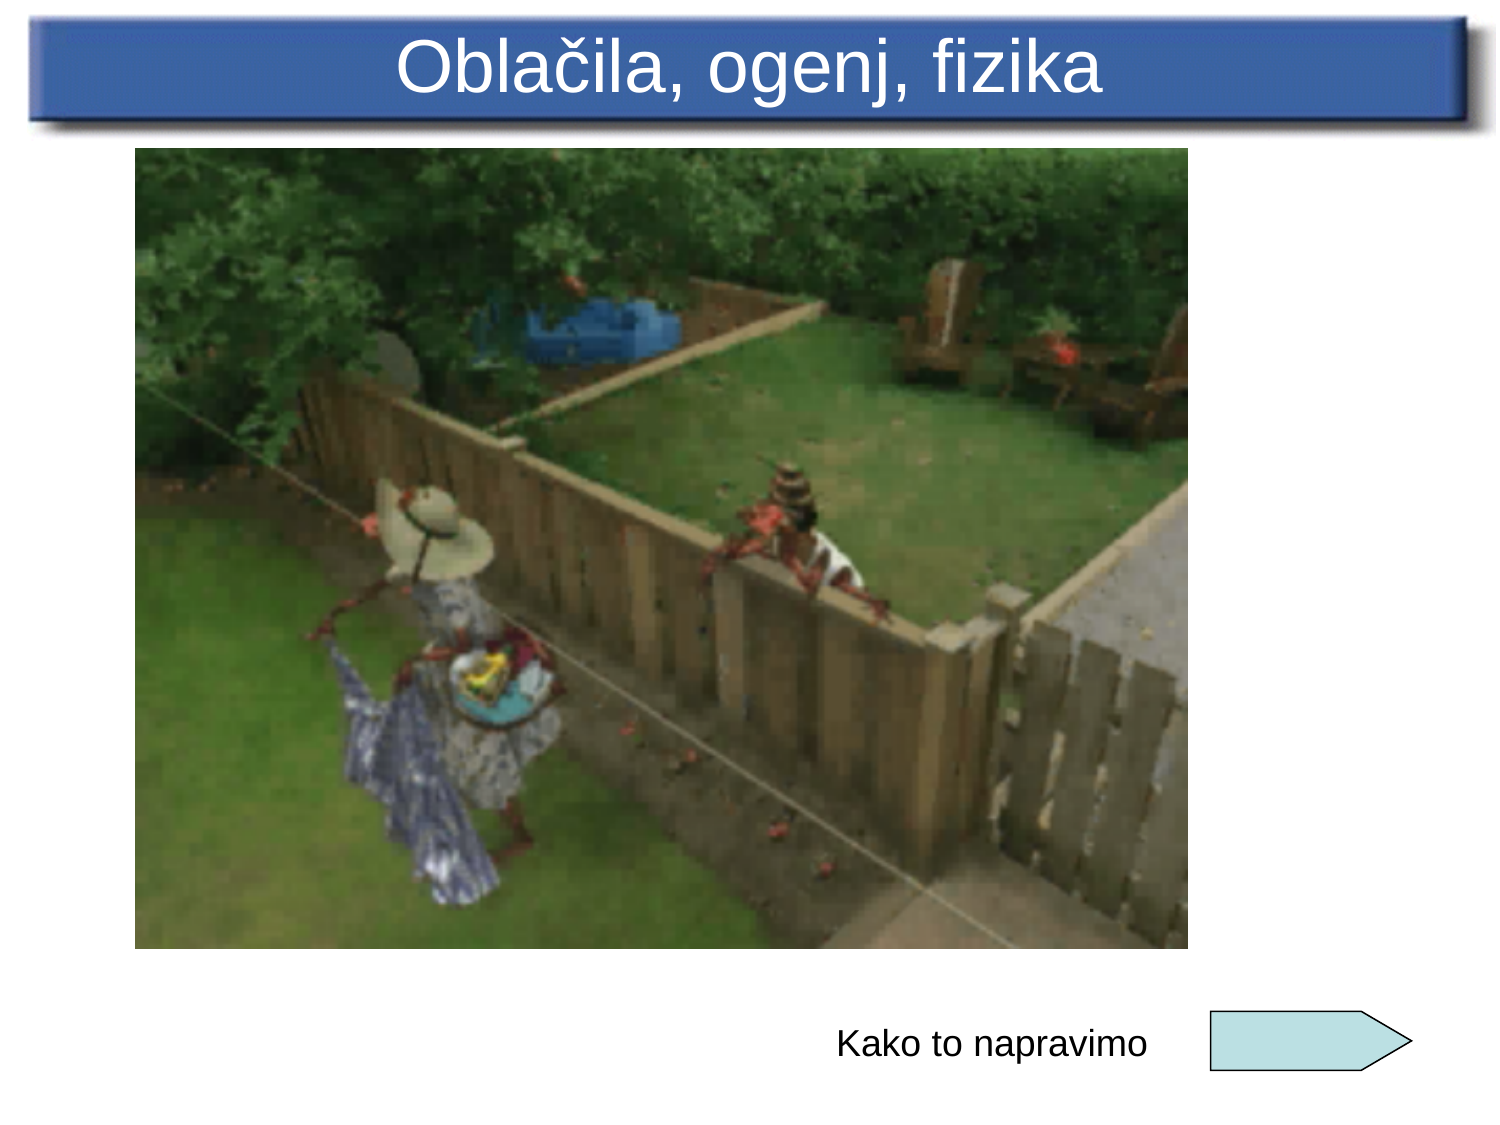

# Oblačila, ogenj, fizika
Kako to napravimo